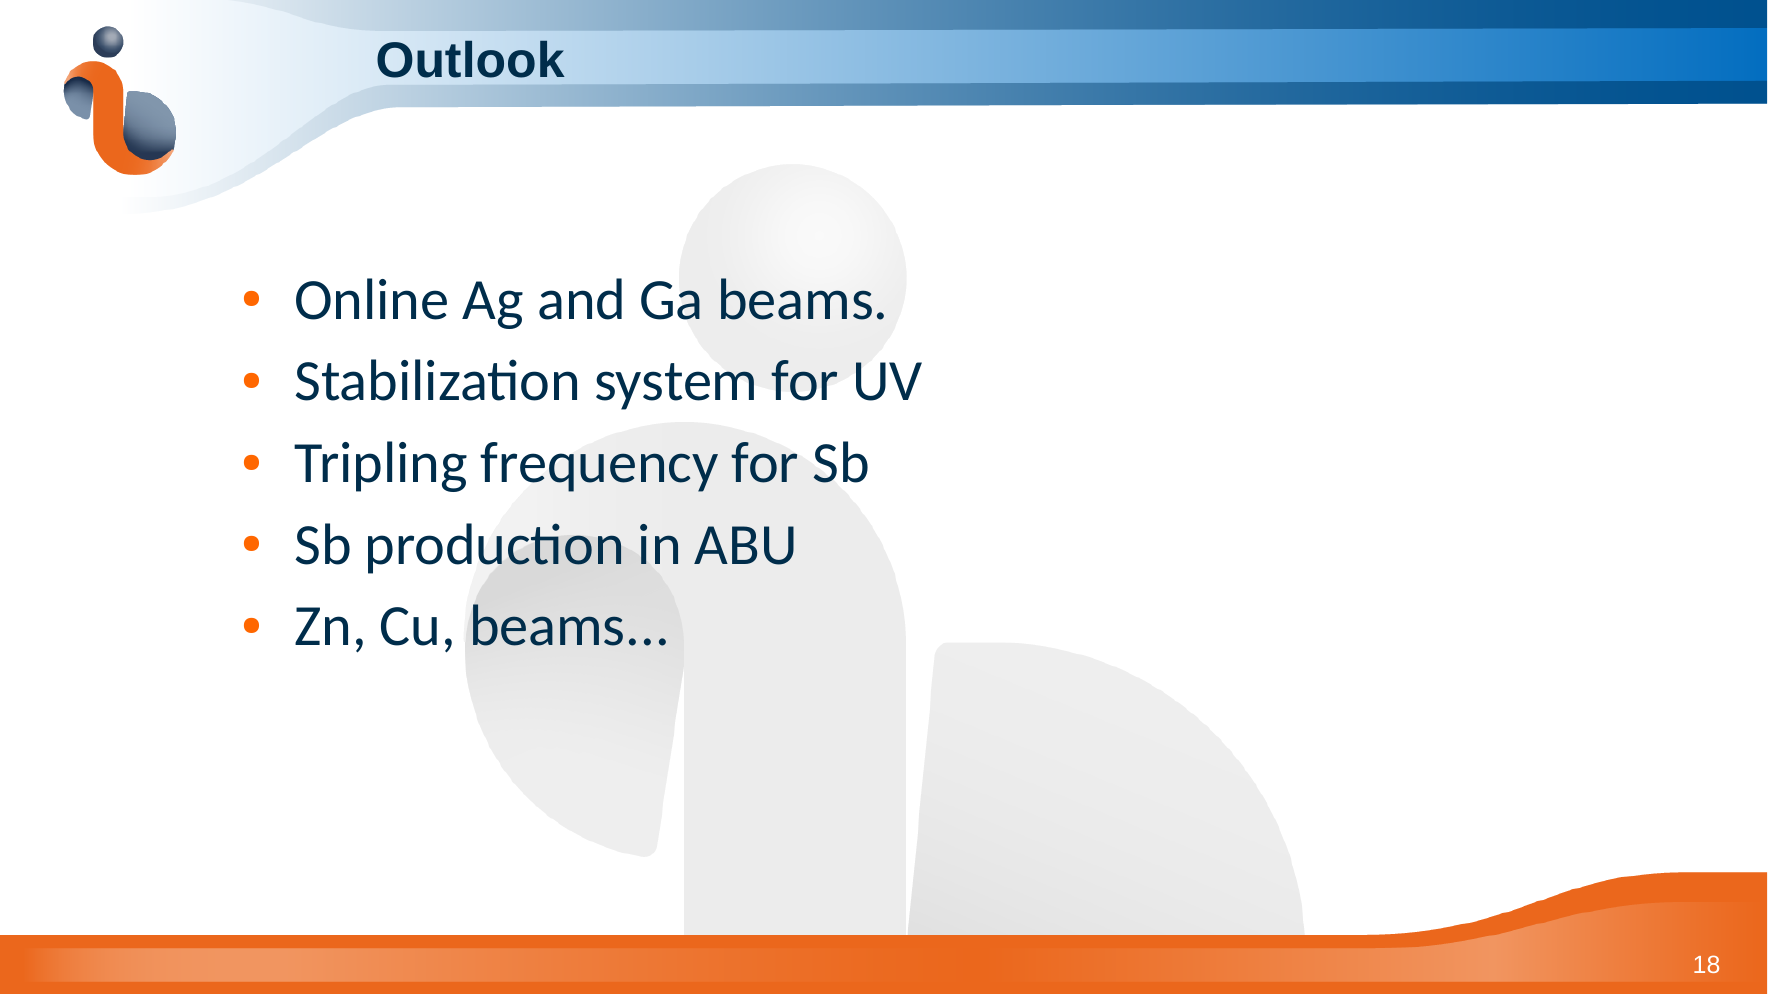

# Outlook
Online Ag and Ga beams.
Stabilization system for UV
Tripling frequency for Sb
Sb production in ABU
Zn, Cu, beams...
18